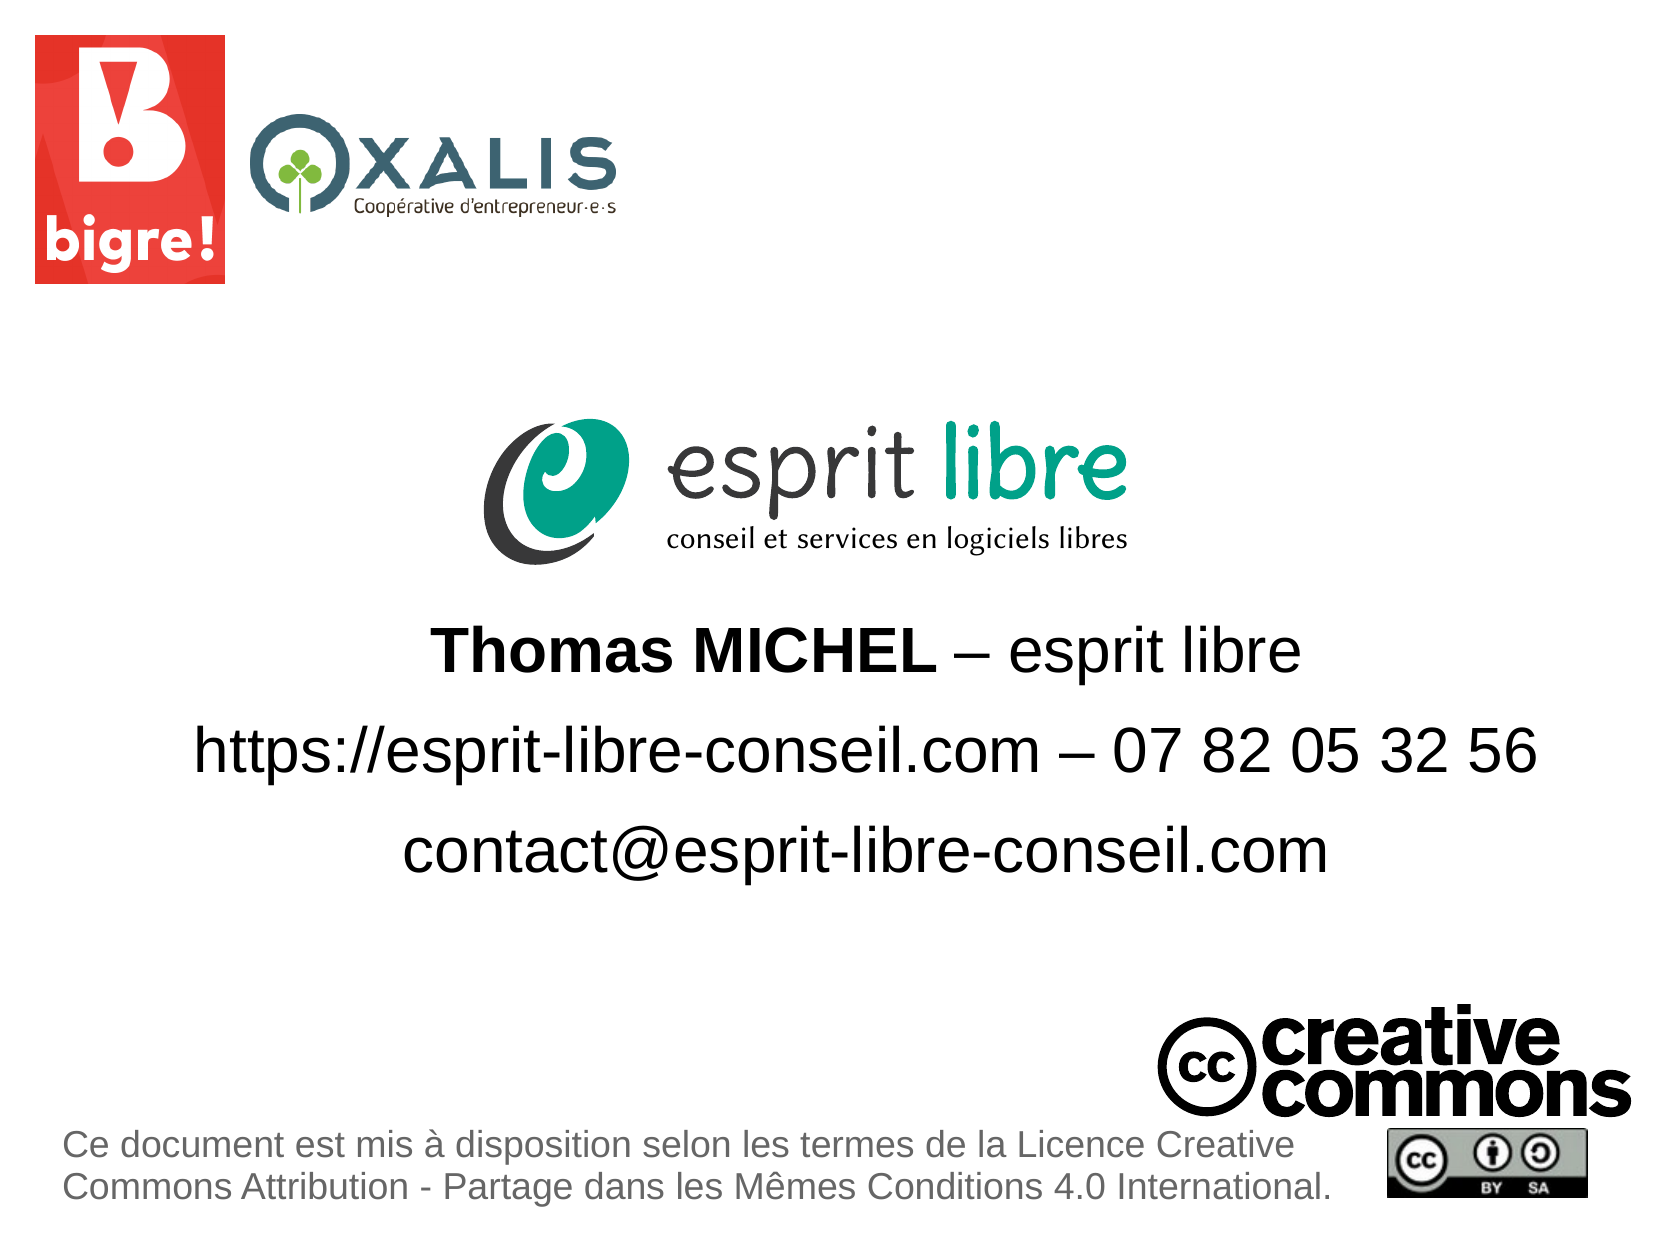

# Thomas MICHEL – esprit libre
https://esprit-libre-conseil.com – 07 82 05 32 56
contact@esprit-libre-conseil.com
Ce document est mis à disposition selon les termes de la Licence Creative Commons Attribution - Partage dans les Mêmes Conditions 4.0 International.